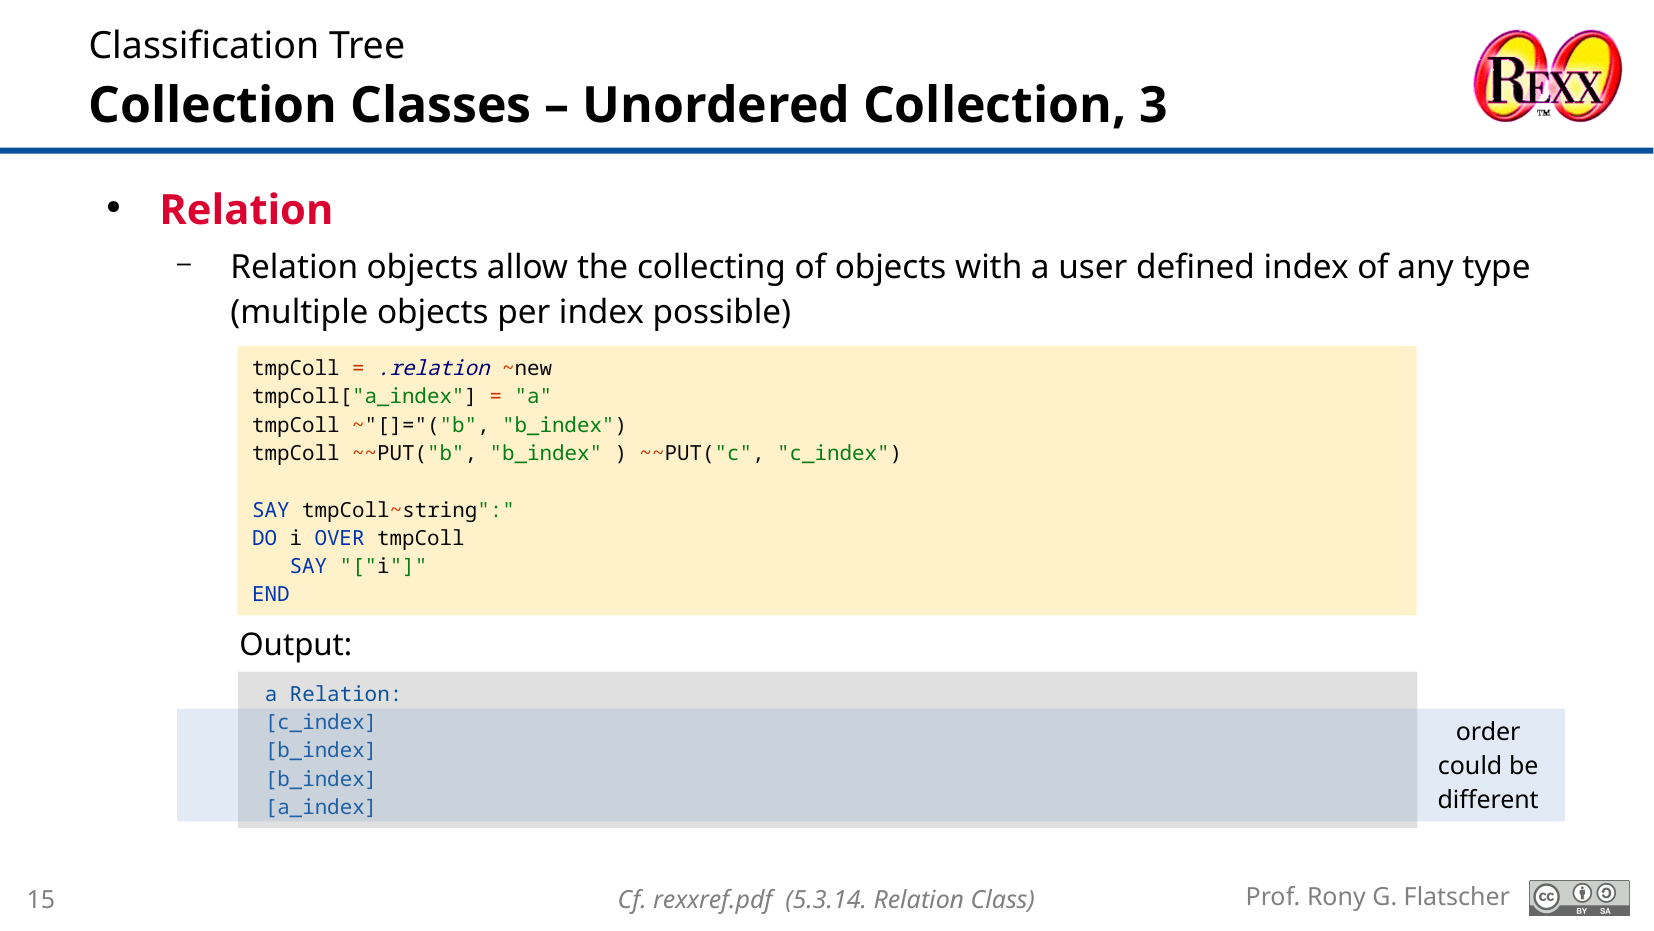

Classification Tree
Collection Classes – Unordered Collection, 3
# Relation
Relation objects allow the collecting of objects with a user defined index of any type (multiple objects per index possible)
tmpColl = .relation ~new
tmpColl["a_index"] = "a"
tmpColl ~"[]="("b", "b_index")
tmpColl ~~PUT("b", "b_index" ) ~~PUT("c", "c_index")
SAY tmpColl~string":"
DO i OVER tmpColl
 SAY "["i"]"
END
Output:
a Relation:
[c_index]
[b_index]
[b_index]
[a_index]
order
could be
different
Cf. rexxref.pdf (5.3.14. Relation Class)